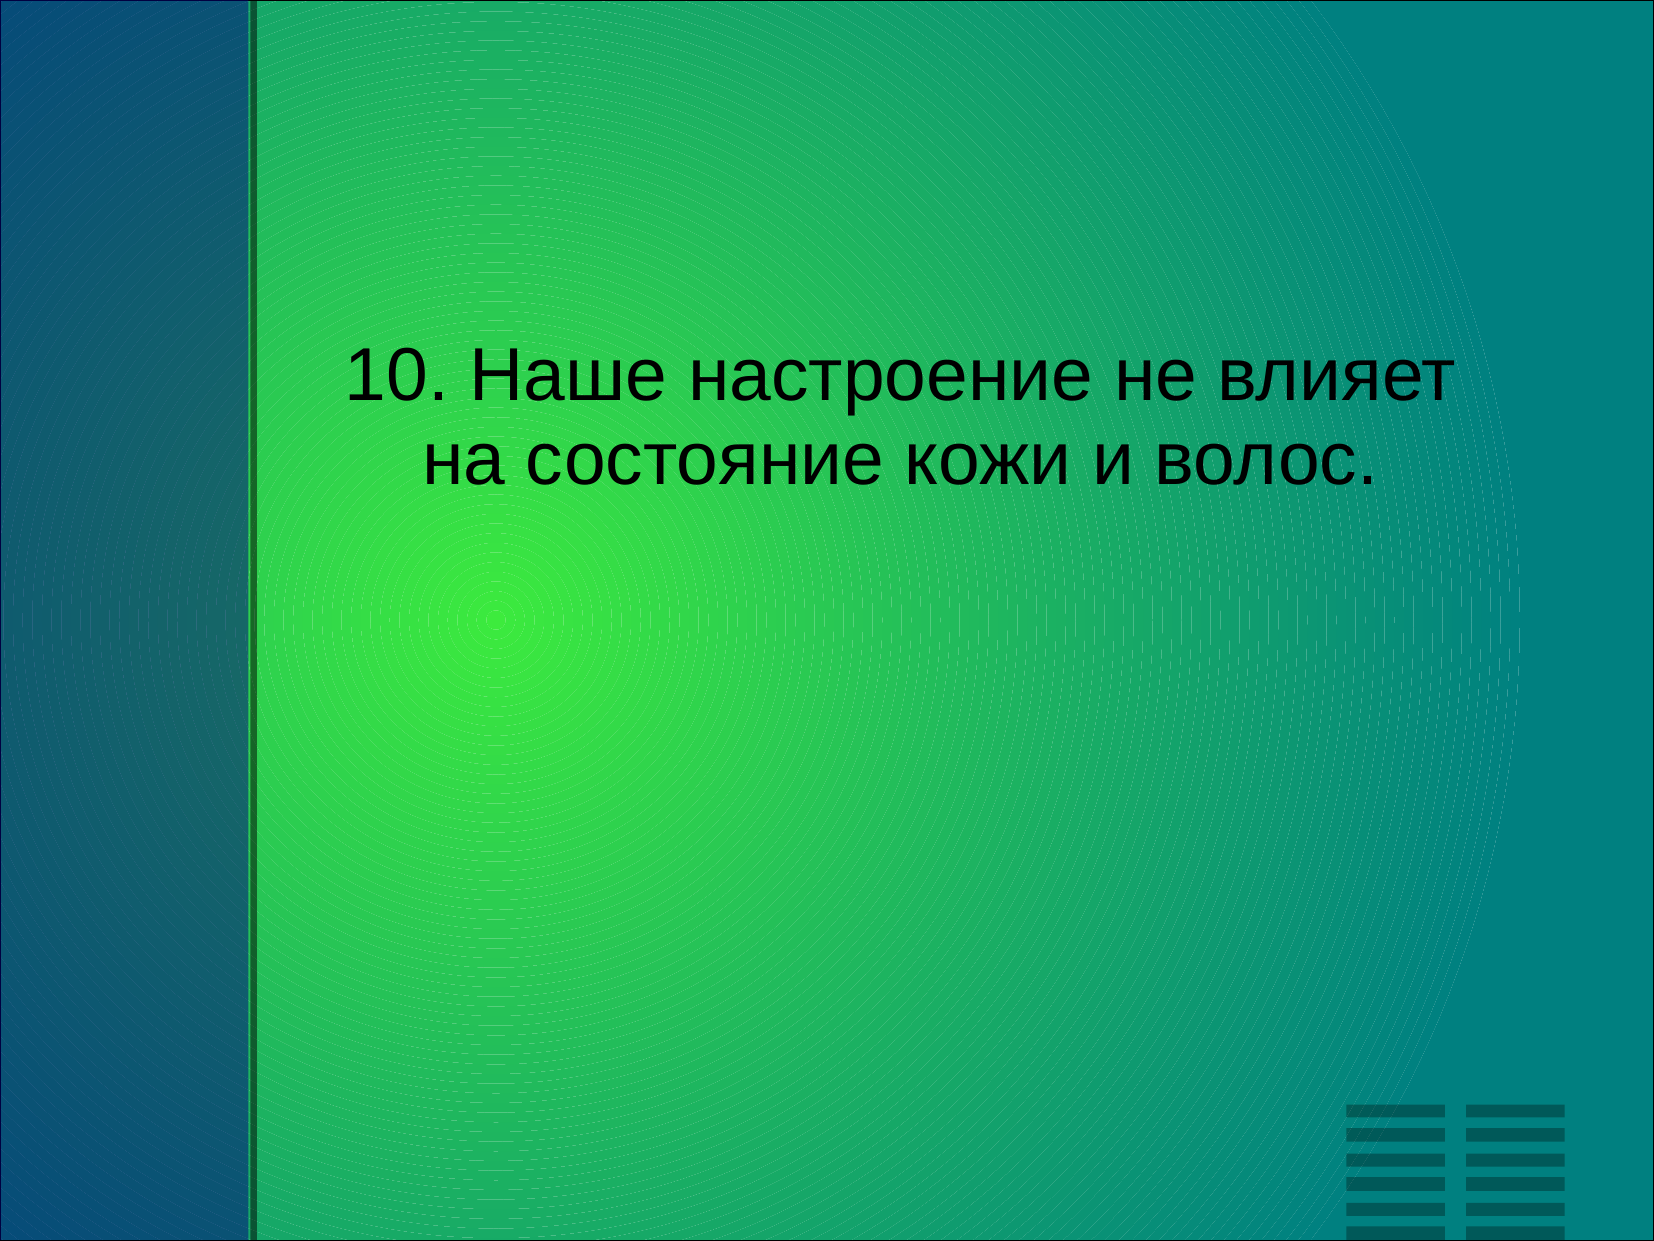

#
10. Наше настроение не влияет на состояние кожи и волос.